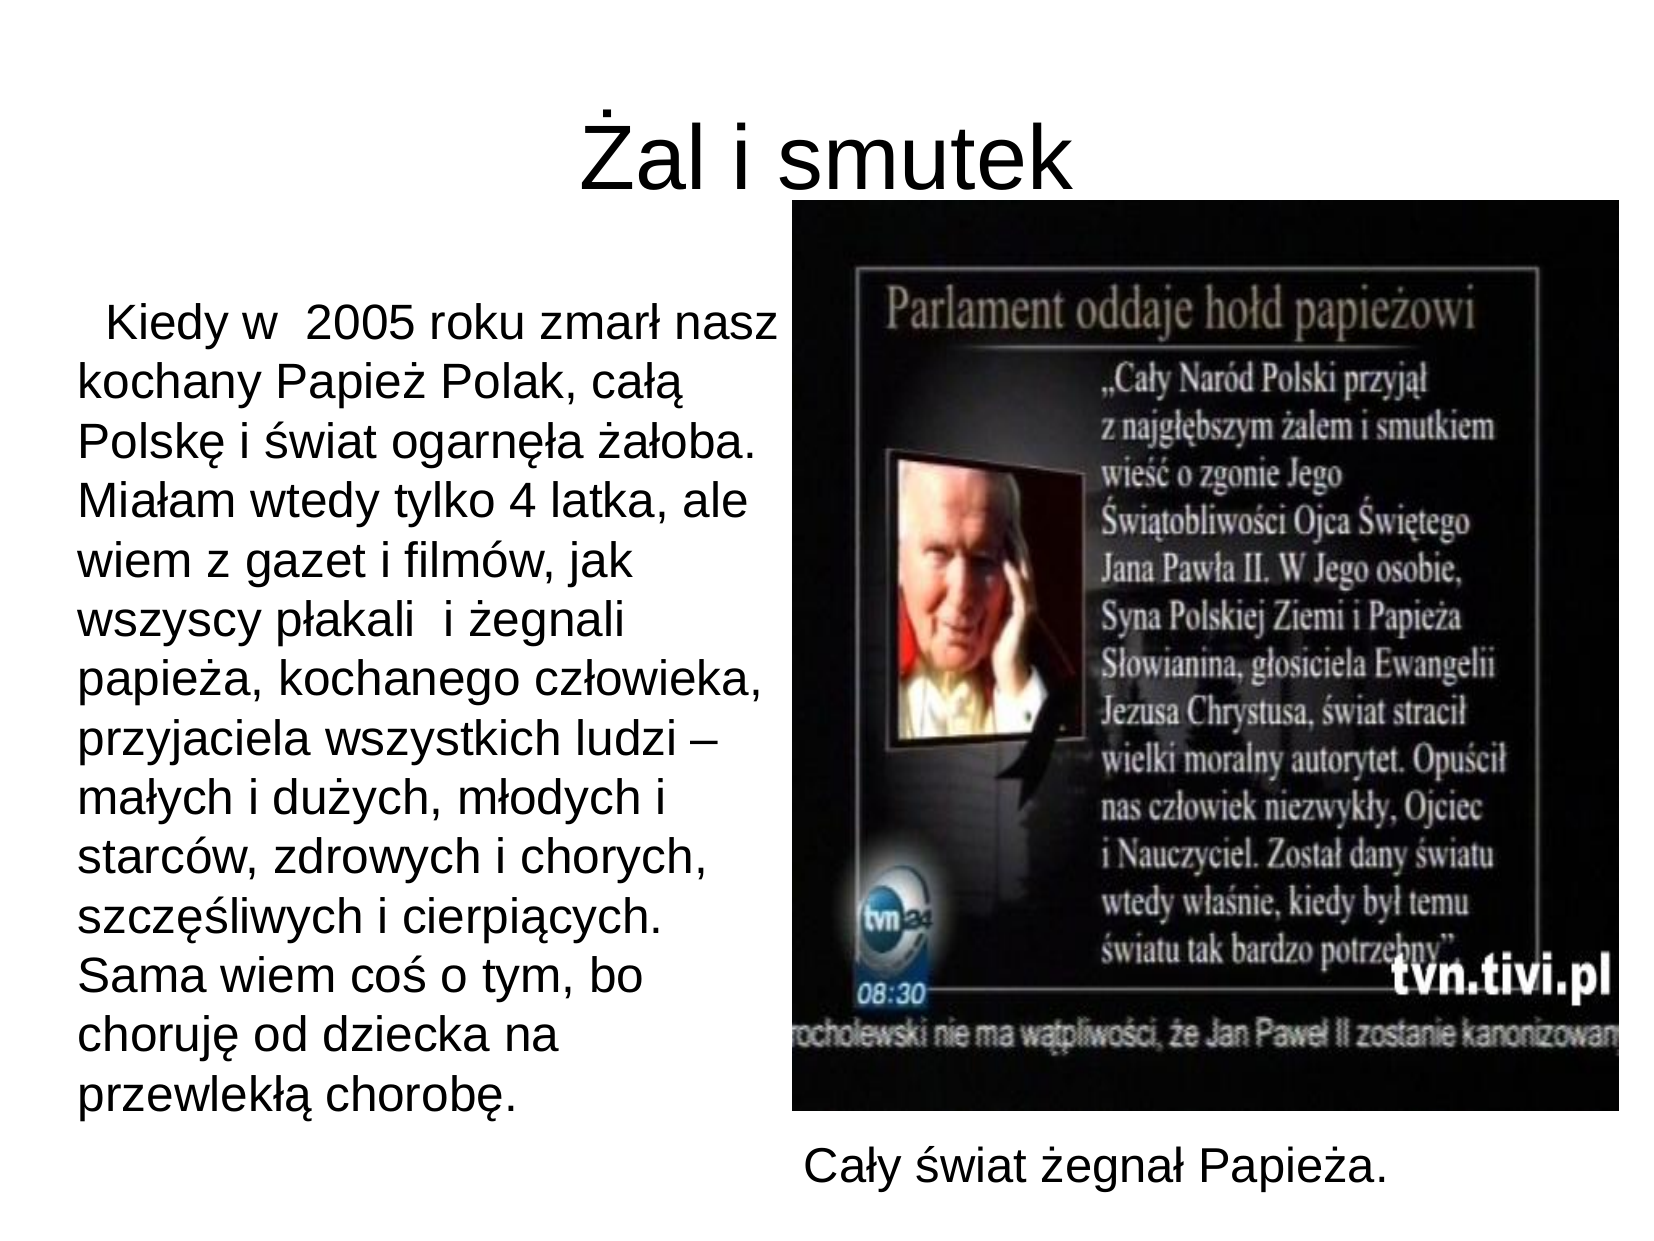

# Żal i smutek
 Kiedy w 2005 roku zmarł nasz kochany Papież Polak, całą Polskę i świat ogarnęła żałoba. Miałam wtedy tylko 4 latka, ale wiem z gazet i filmów, jak wszyscy płakali i żegnali papieża, kochanego człowieka, przyjaciela wszystkich ludzi – małych i dużych, młodych i starców, zdrowych i chorych, szczęśliwych i cierpiących. Sama wiem coś o tym, bo choruję od dziecka na przewlekłą chorobę.
Cały świat żegnał Papieża.